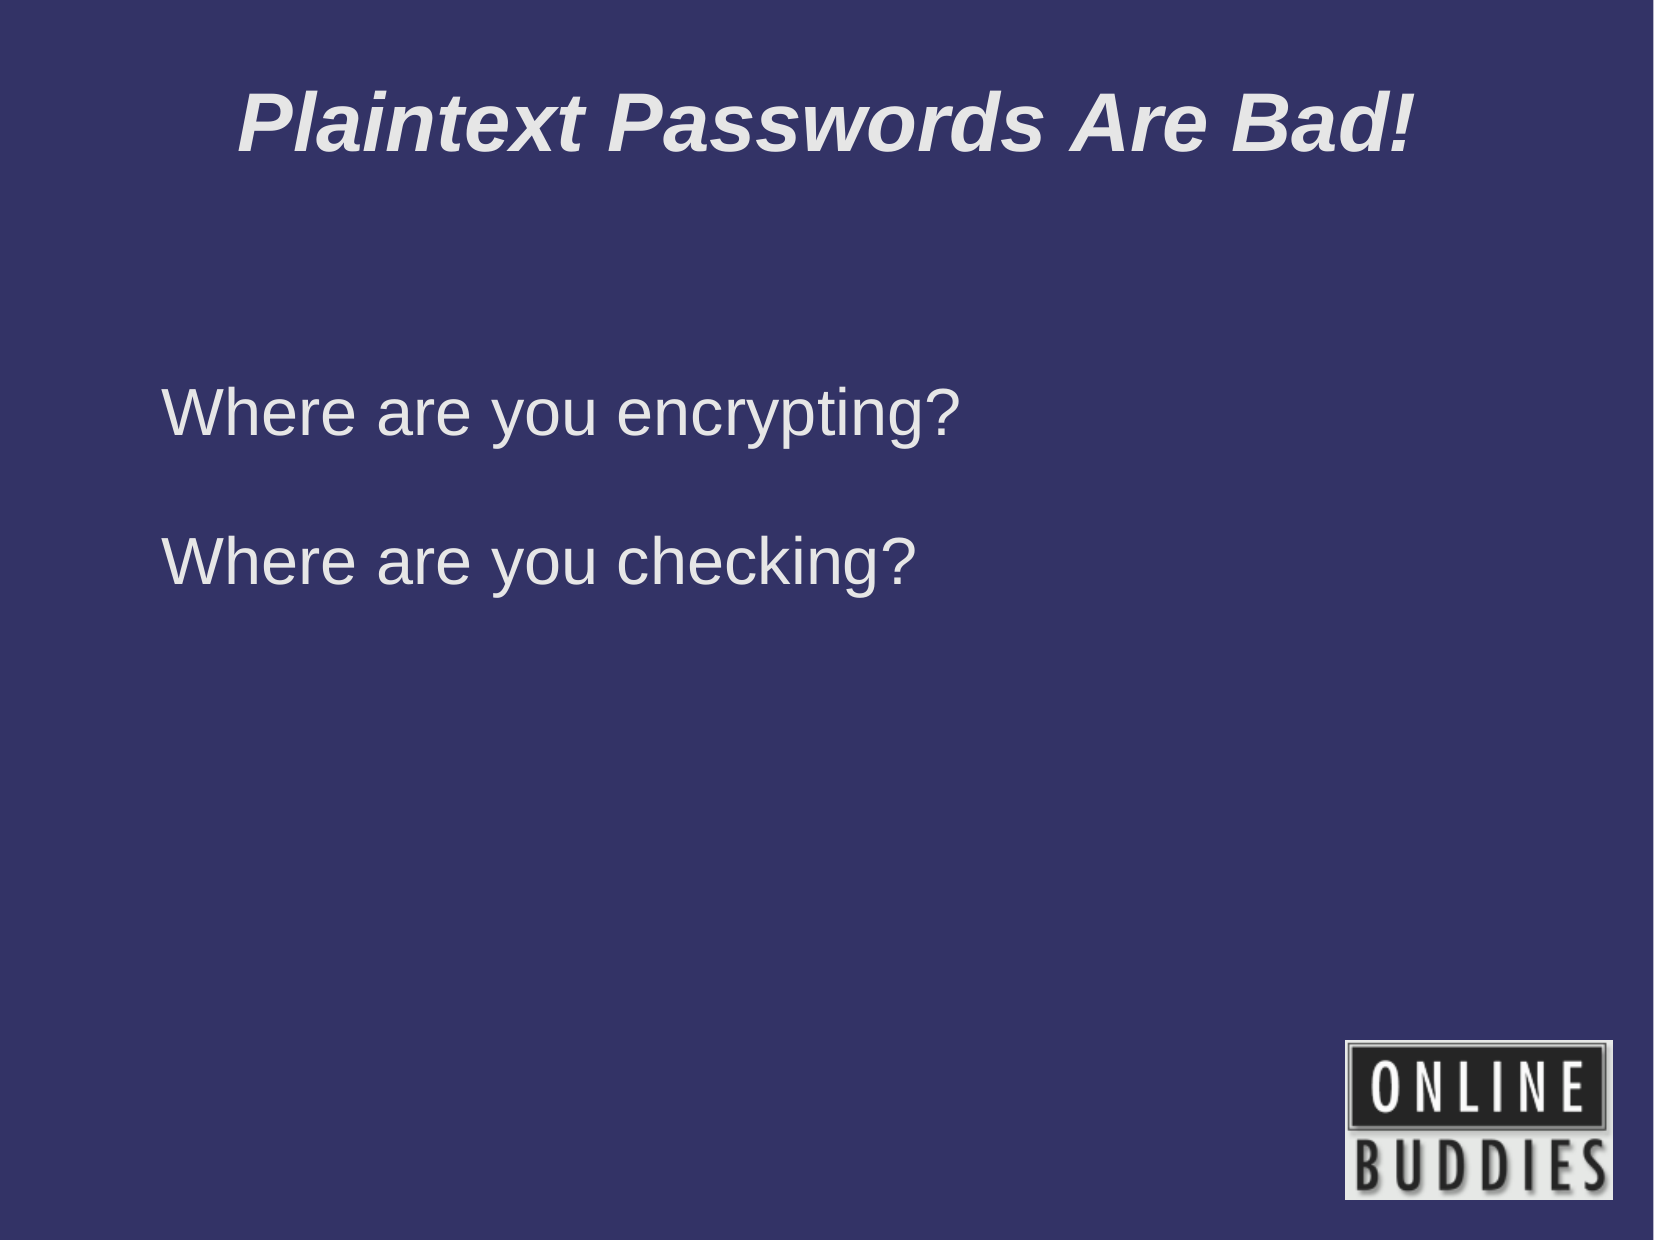

# Plaintext Passwords Are Bad!
Where are you encrypting?
Where are you checking?